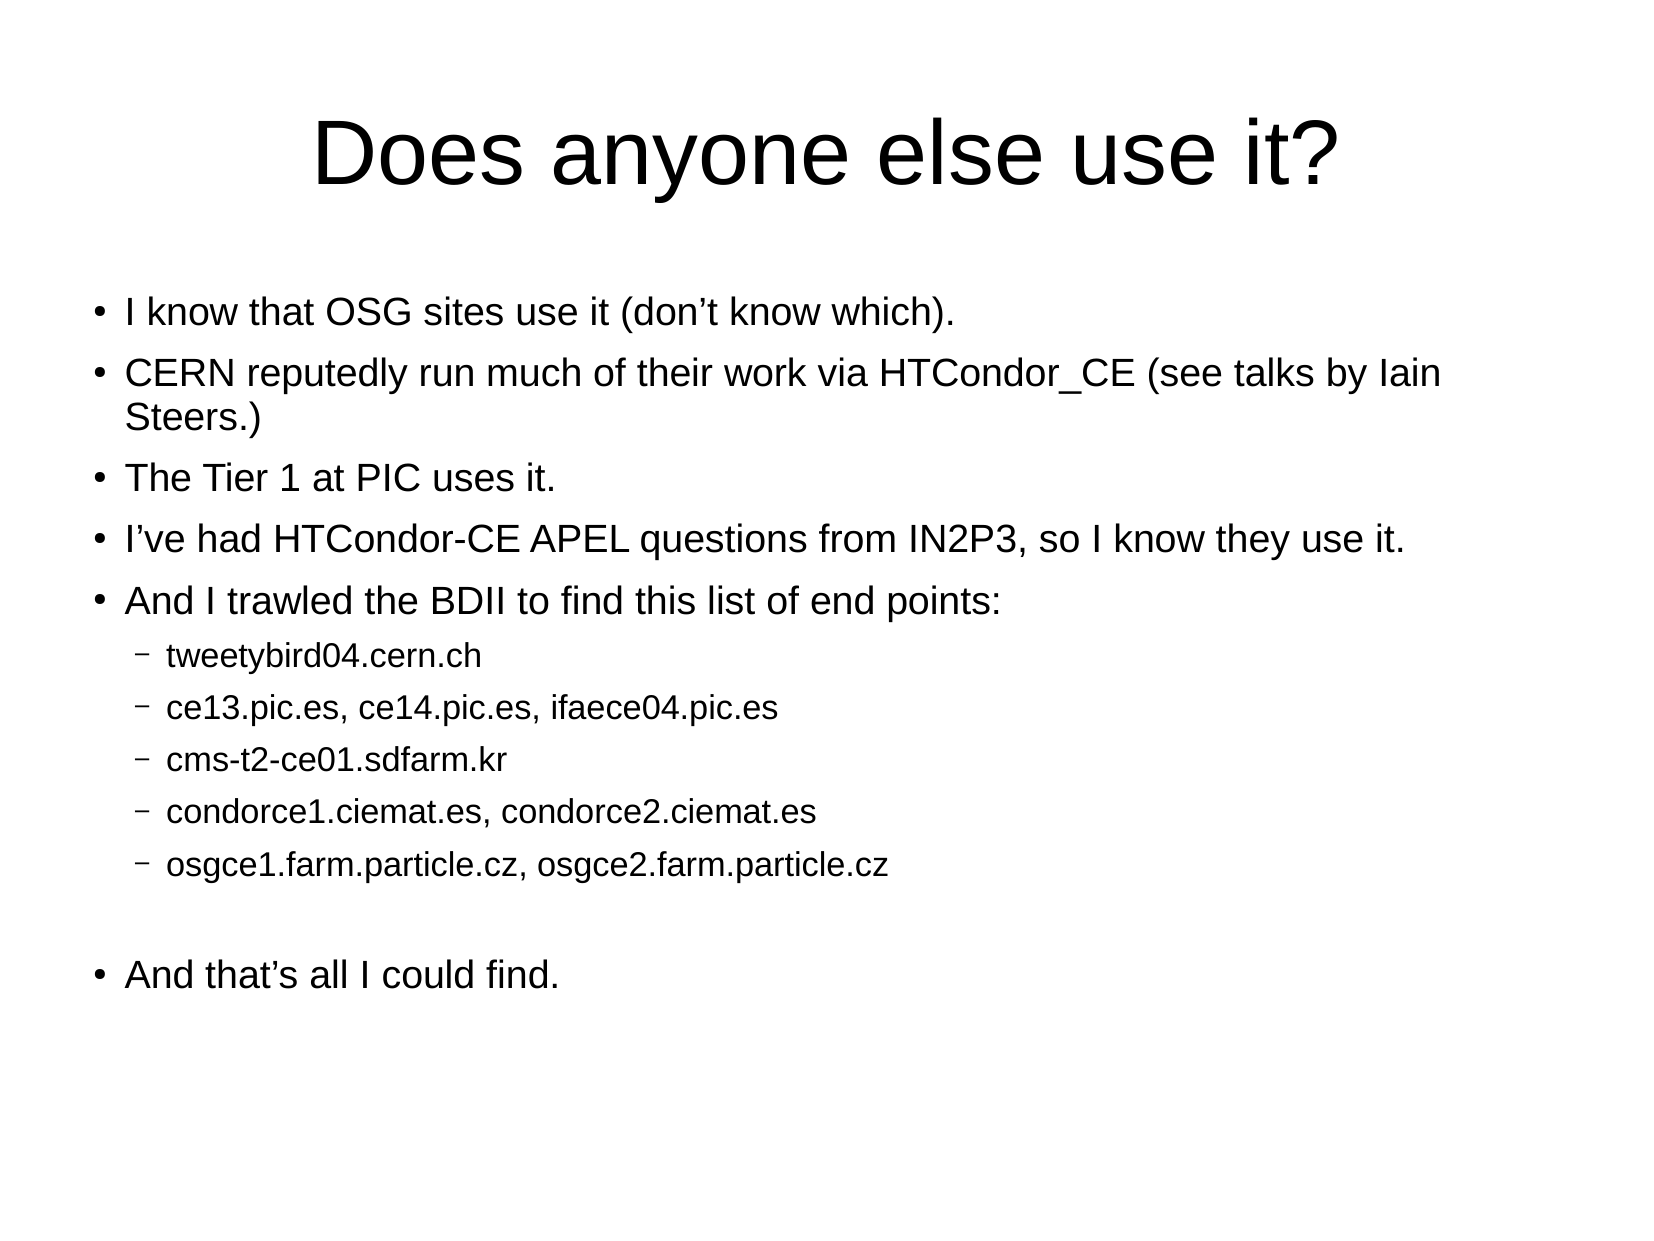

# Does anyone else use it?
I know that OSG sites use it (don’t know which).
CERN reputedly run much of their work via HTCondor_CE (see talks by Iain Steers.)
The Tier 1 at PIC uses it.
I’ve had HTCondor-CE APEL questions from IN2P3, so I know they use it.
And I trawled the BDII to find this list of end points:
tweetybird04.cern.ch
ce13.pic.es, ce14.pic.es, ifaece04.pic.es
cms-t2-ce01.sdfarm.kr
condorce1.ciemat.es, condorce2.ciemat.es
osgce1.farm.particle.cz, osgce2.farm.particle.cz
And that’s all I could find.